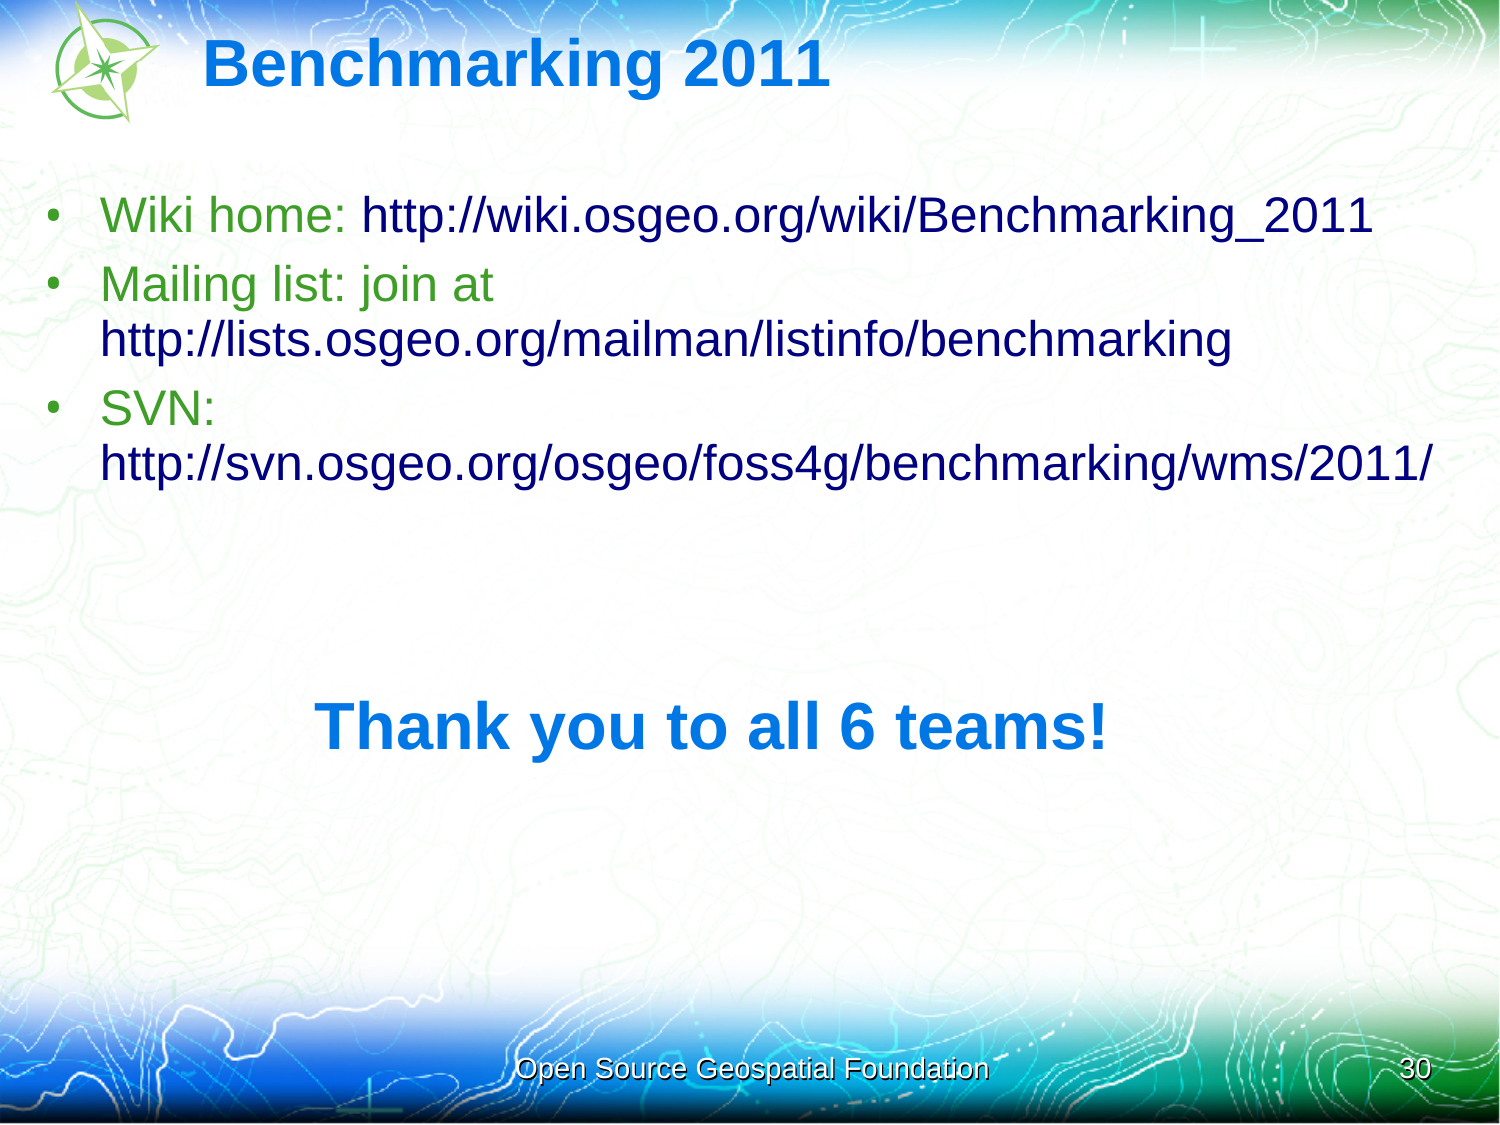

Benchmarking 2011
# Wiki home: http://wiki.osgeo.org/wiki/Benchmarking_2011
Mailing list: join at http://lists.osgeo.org/mailman/listinfo/benchmarking
SVN: http://svn.osgeo.org/osgeo/foss4g/benchmarking/wms/2011/
Thank you to all 6 teams!
Open Source Geospatial Foundation